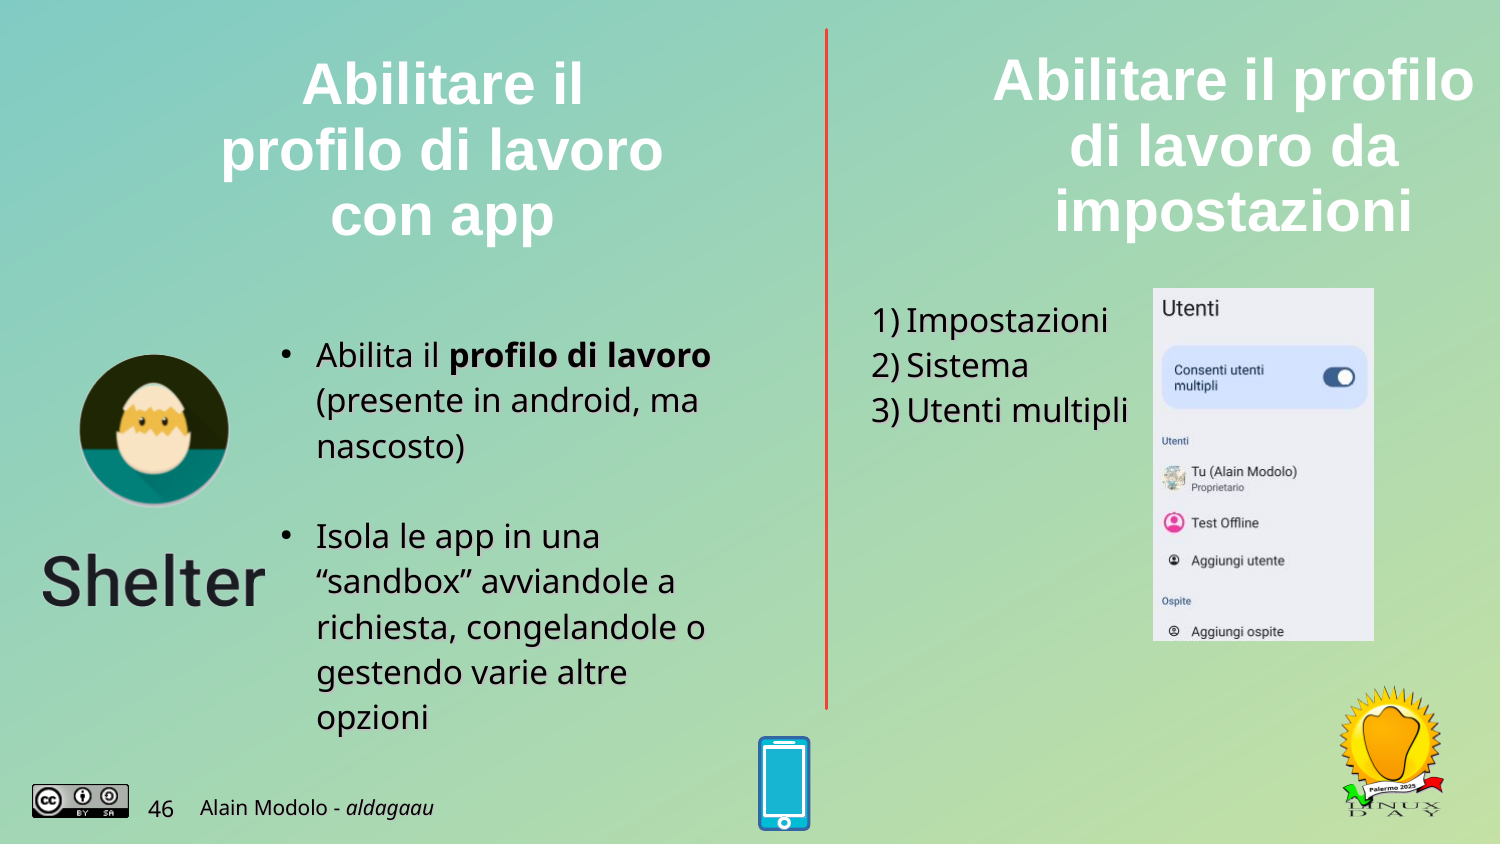

Abilitare il profilo di lavoro da impostazioni
# Abilitare il profilo di lavoro con app
Impostazioni
Sistema
Utenti multipli
Abilita il profilo di lavoro (presente in android, ma nascosto)
Isola le app in una “sandbox” avviandole a richiesta, congelandole o gestendo varie altre opzioni